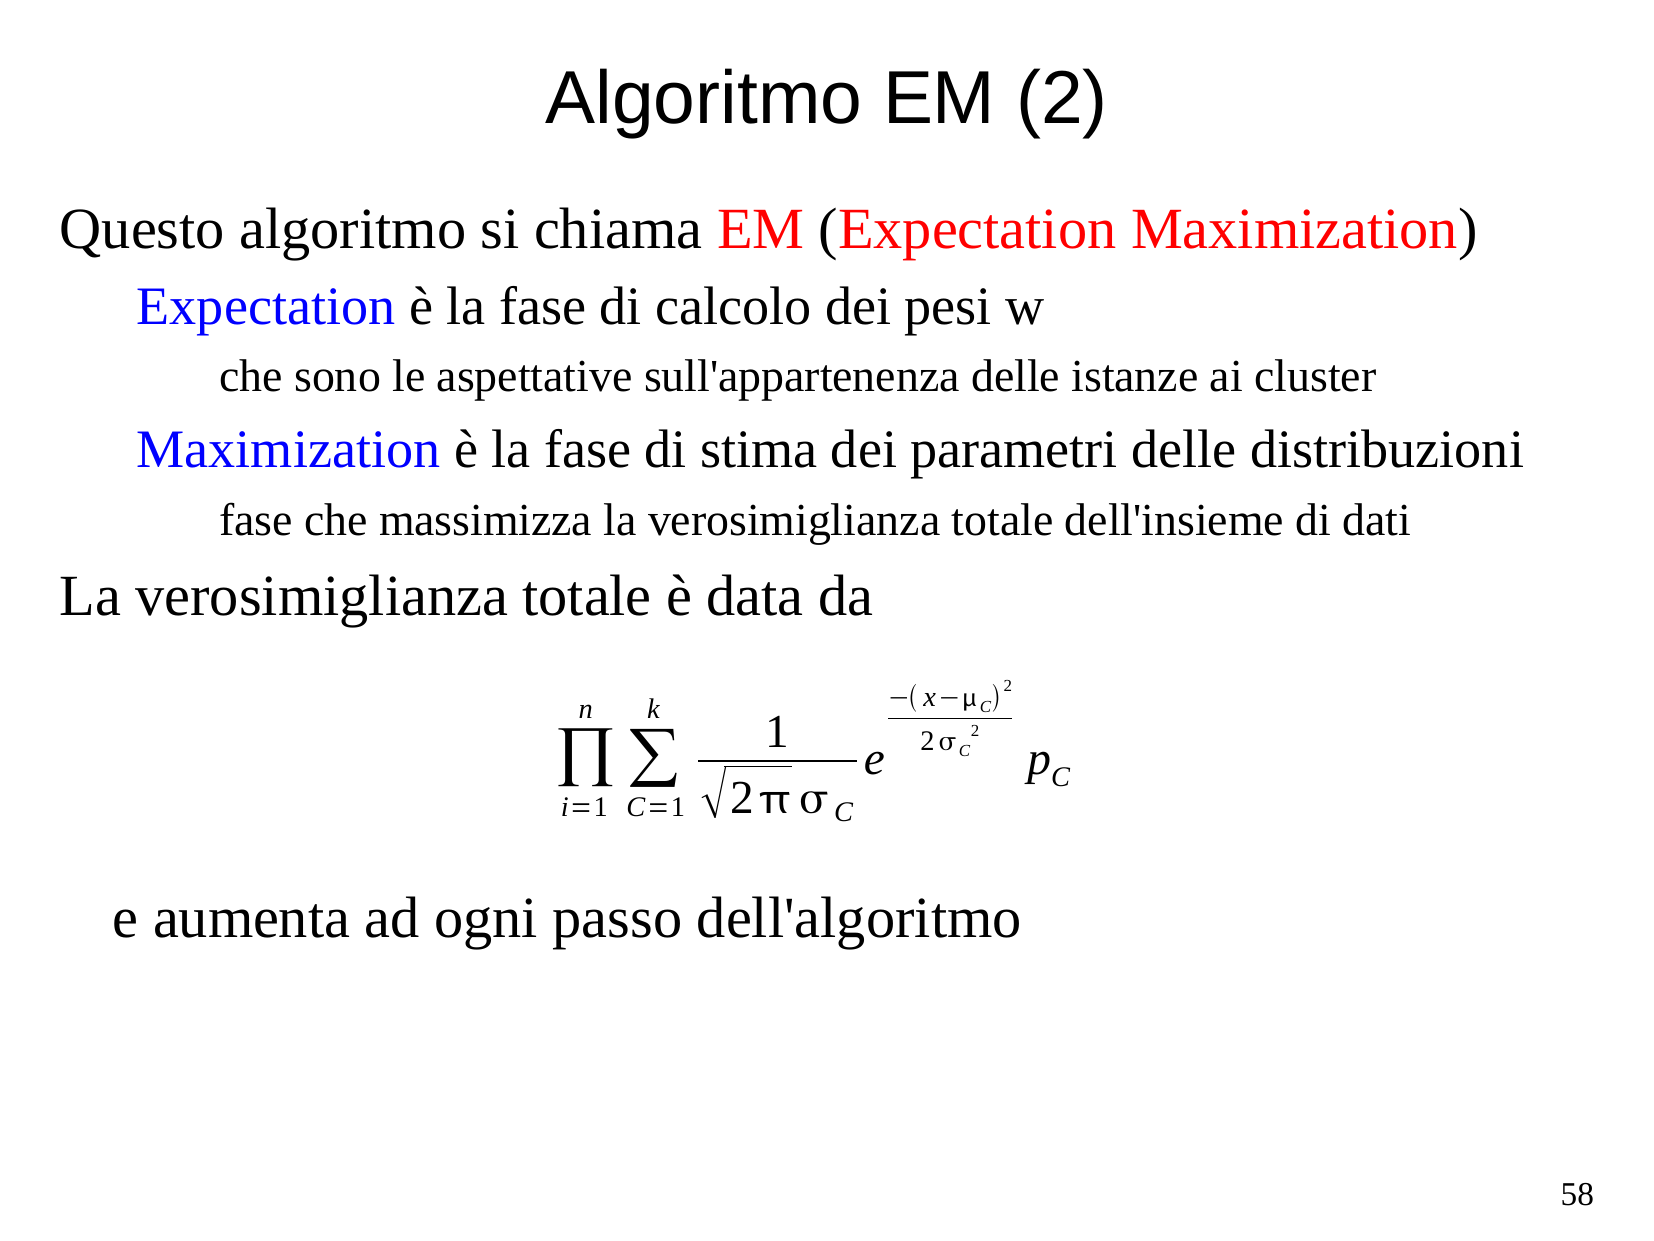

# Algoritmo EM (2)
Questo algoritmo si chiama EM (Expectation Maximization)
Expectation è la fase di calcolo dei pesi w
che sono le aspettative sull'appartenenza delle istanze ai cluster
Maximization è la fase di stima dei parametri delle distribuzioni
fase che massimizza la verosimiglianza totale dell'insieme di dati
La verosimiglianza totale è data da
e aumenta ad ogni passo dell'algoritmo